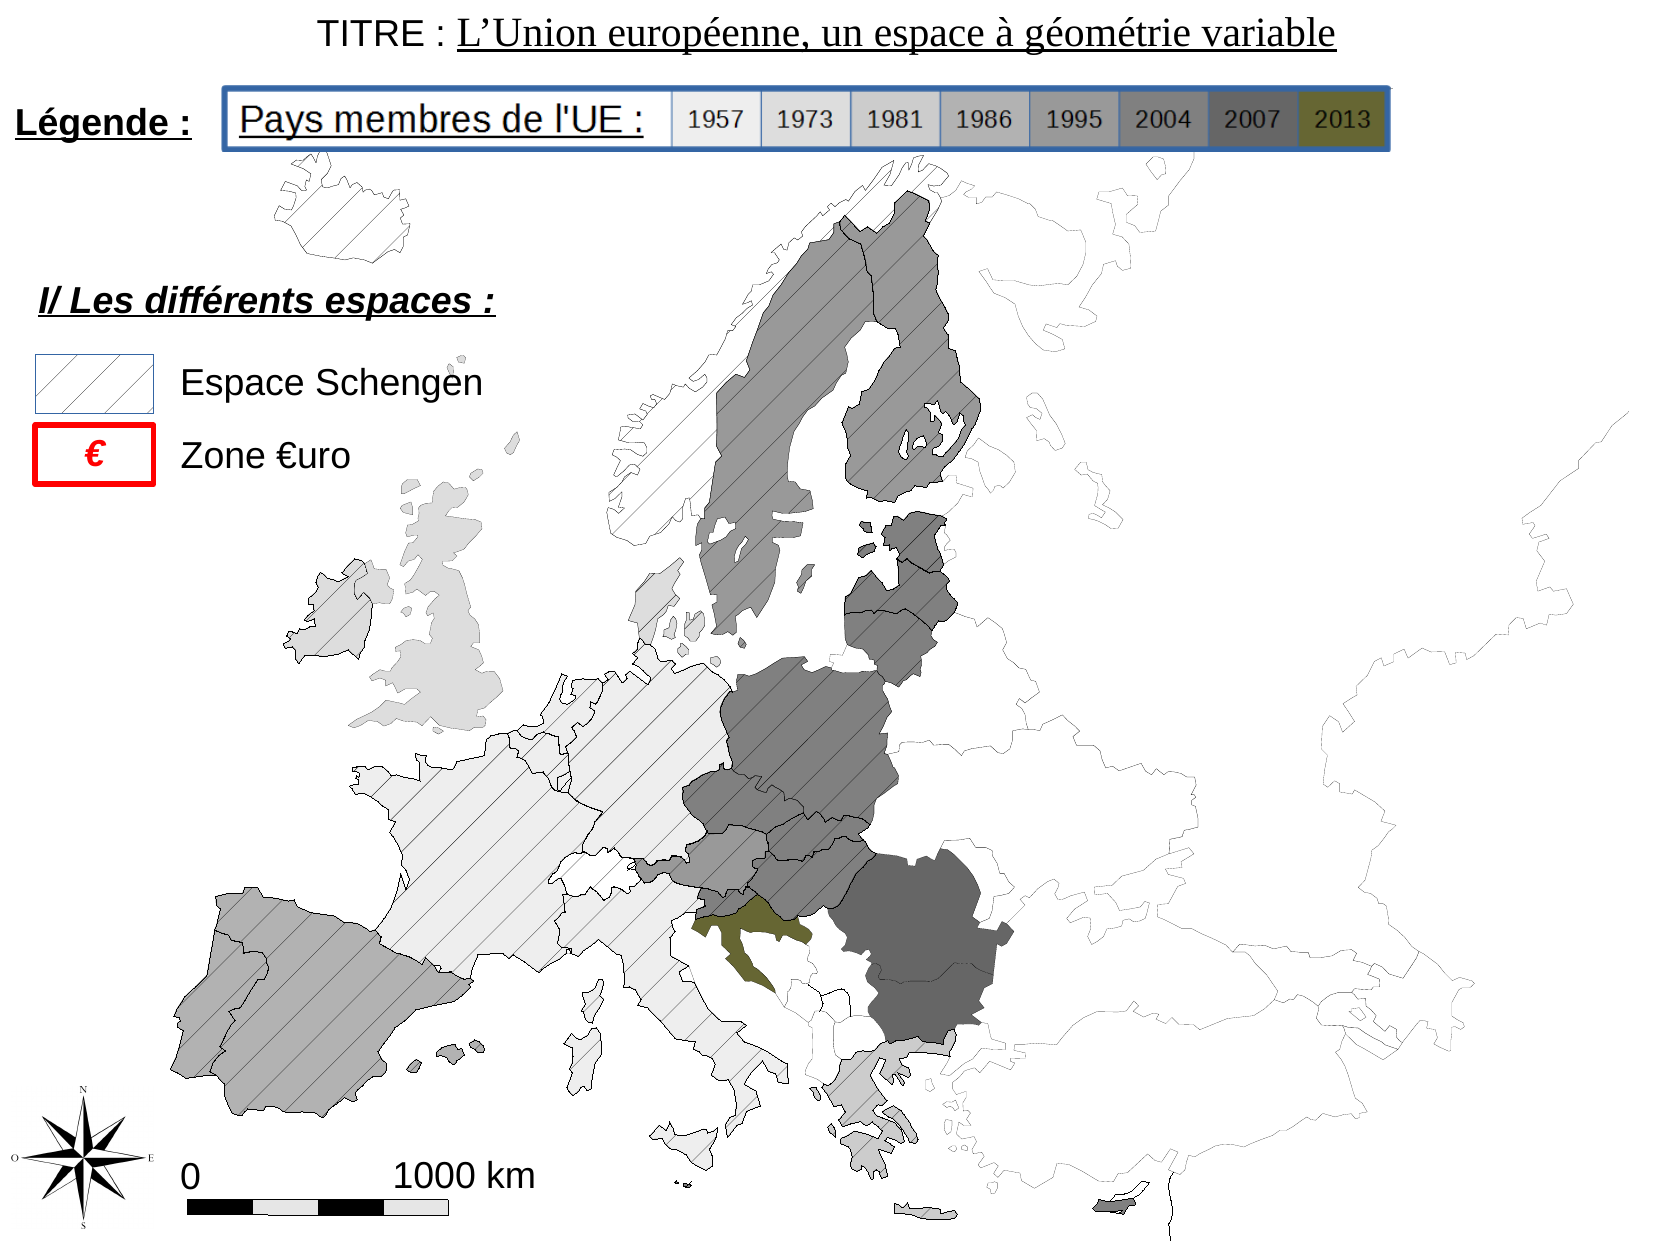

TITRE : L’Union européenne, un espace à géométrie variable
Légende :
I/ Les différents espaces :
Espace Schengen
€
Zone €uro
1000 km
0